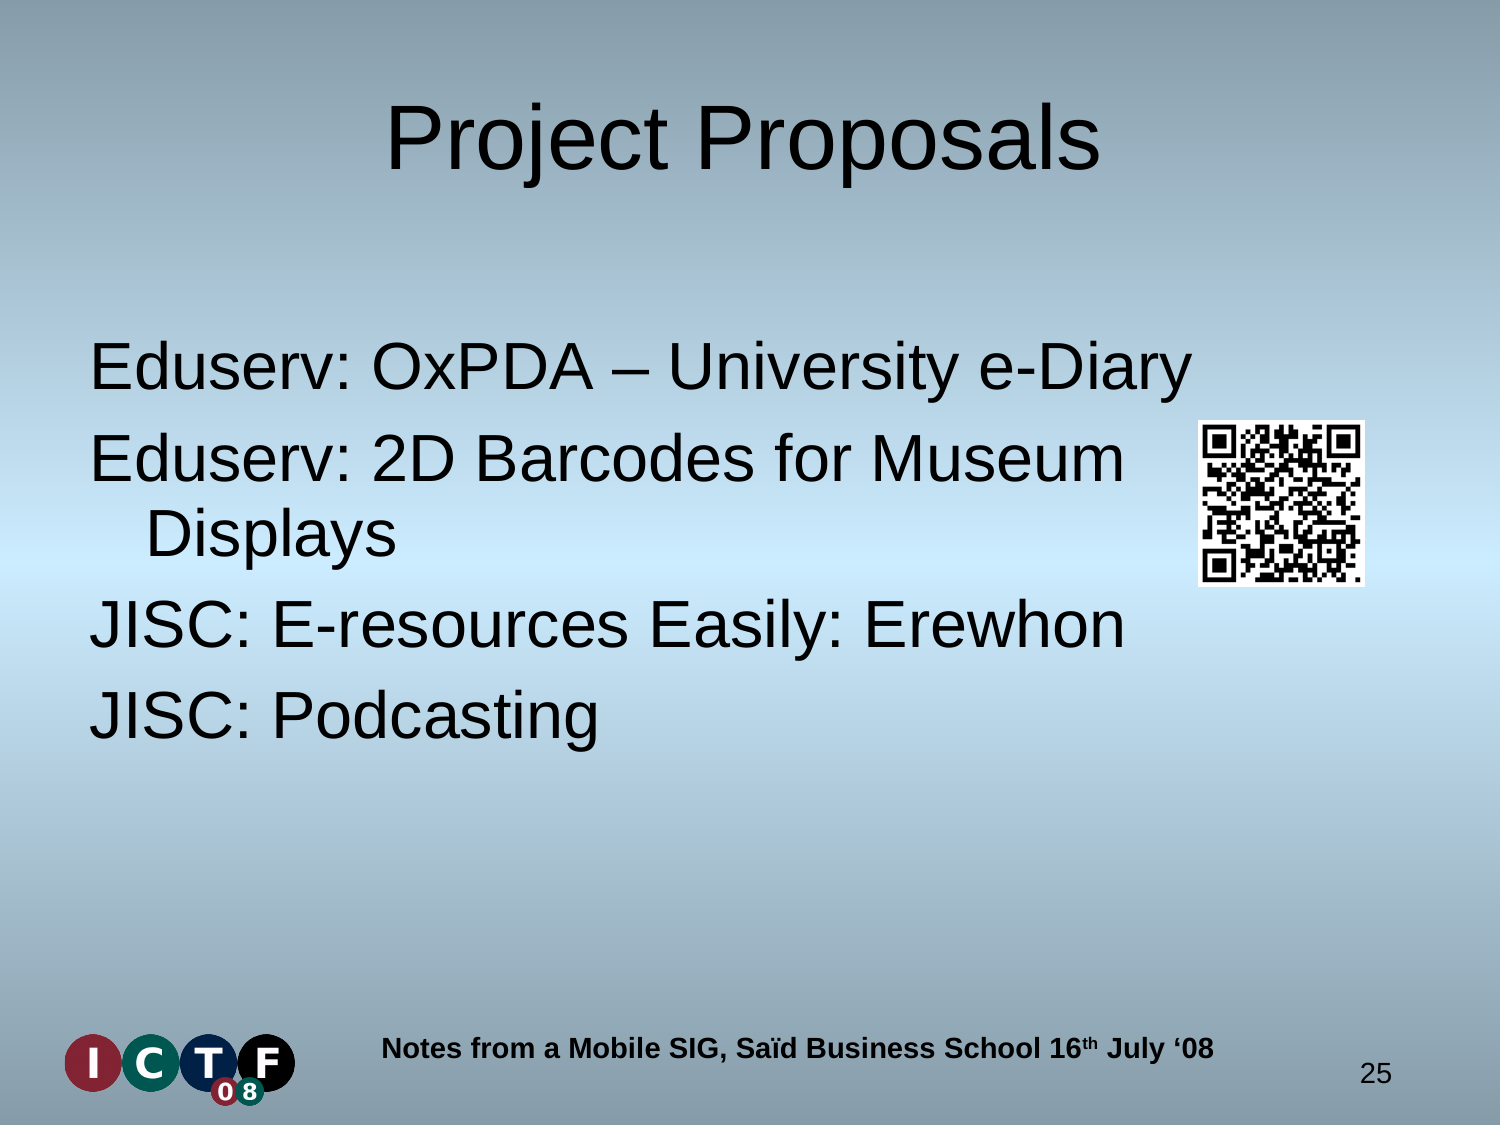

# Project Proposals
Eduserv: OxPDA – University e-Diary
Eduserv: 2D Barcodes for Museum Displays
JISC: E-resources Easily: Erewhon
JISC: Podcasting